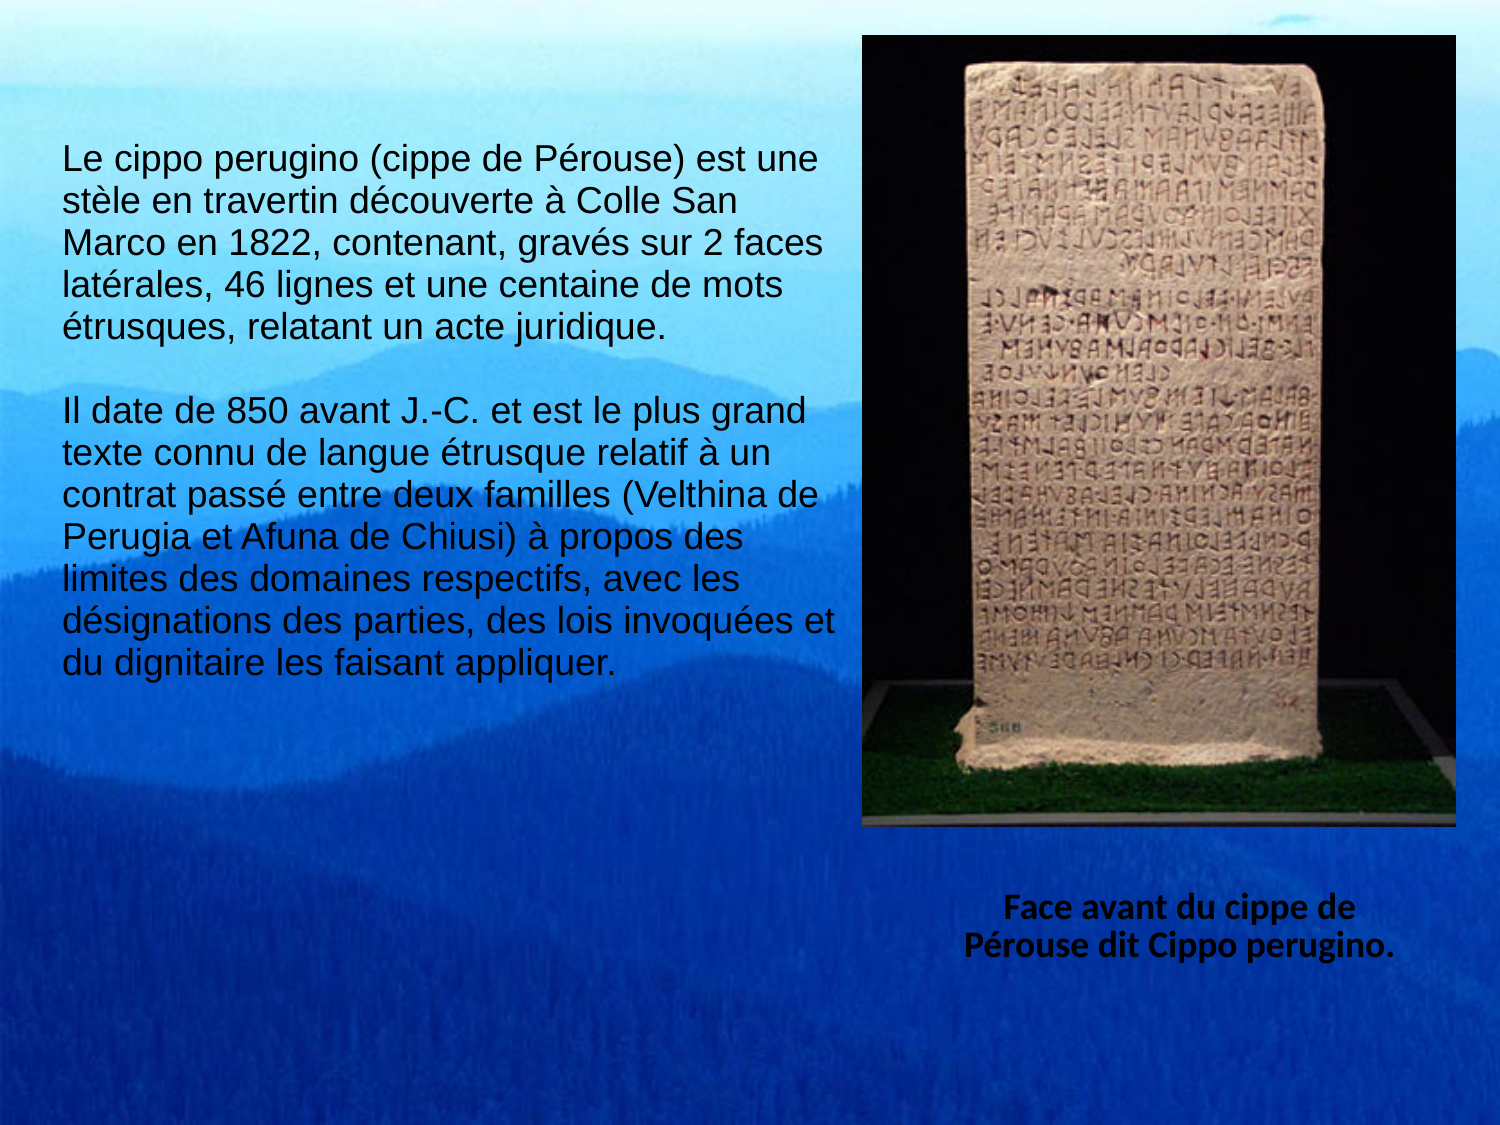

Le cippo perugino (cippe de Pérouse) est une stèle en travertin découverte à Colle San Marco en 1822, contenant, gravés sur 2 faces latérales, 46 lignes et une centaine de mots étrusques, relatant un acte juridique.
Il date de 850 avant J.-C. et est le plus grand texte connu de langue étrusque relatif à un contrat passé entre deux familles (Velthina de Perugia et Afuna de Chiusi) à propos des limites des domaines respectifs, avec les désignations des parties, des lois invoquées et du dignitaire les faisant appliquer.
Face avant du cippe de Pérouse dit Cippo perugino.